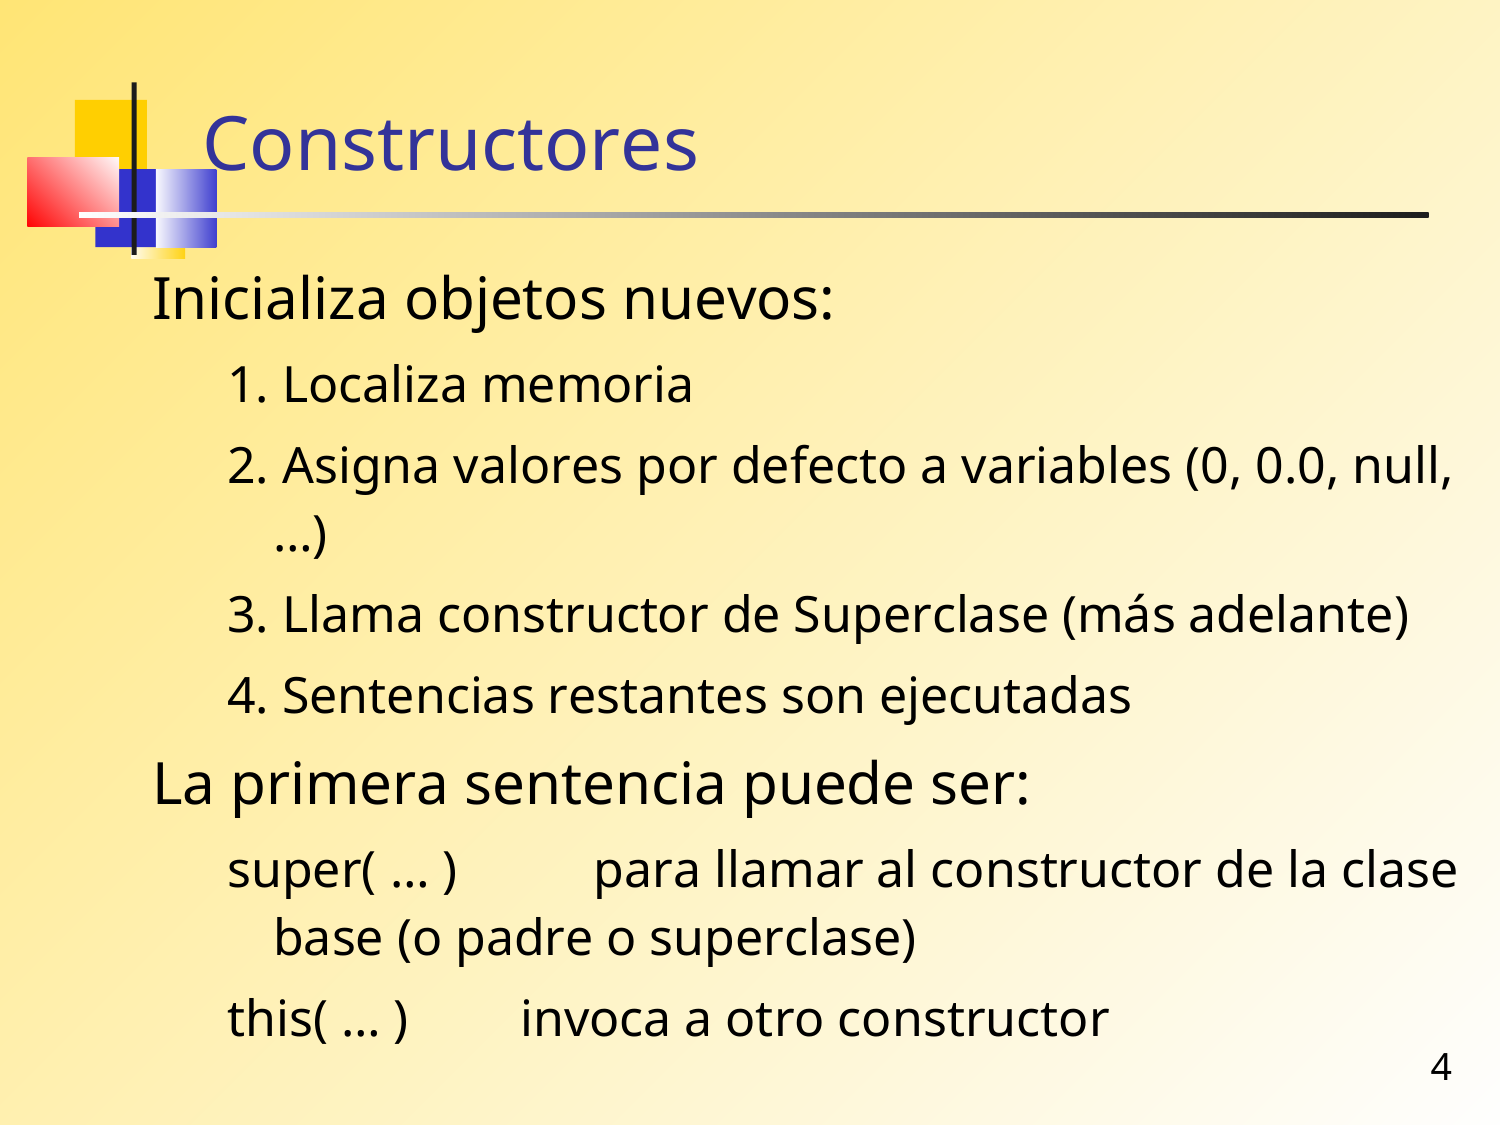

# Constructores
Inicializa objetos nuevos:
1. Localiza memoria
2. Asigna valores por defecto a variables (0, 0.0, null, …)
3. Llama constructor de Superclase (más adelante)
4. Sentencias restantes son ejecutadas
La primera sentencia puede ser:
super( … )		para llamar al constructor de la clase base (o padre o superclase)
this( … ) 		invoca a otro constructor
4